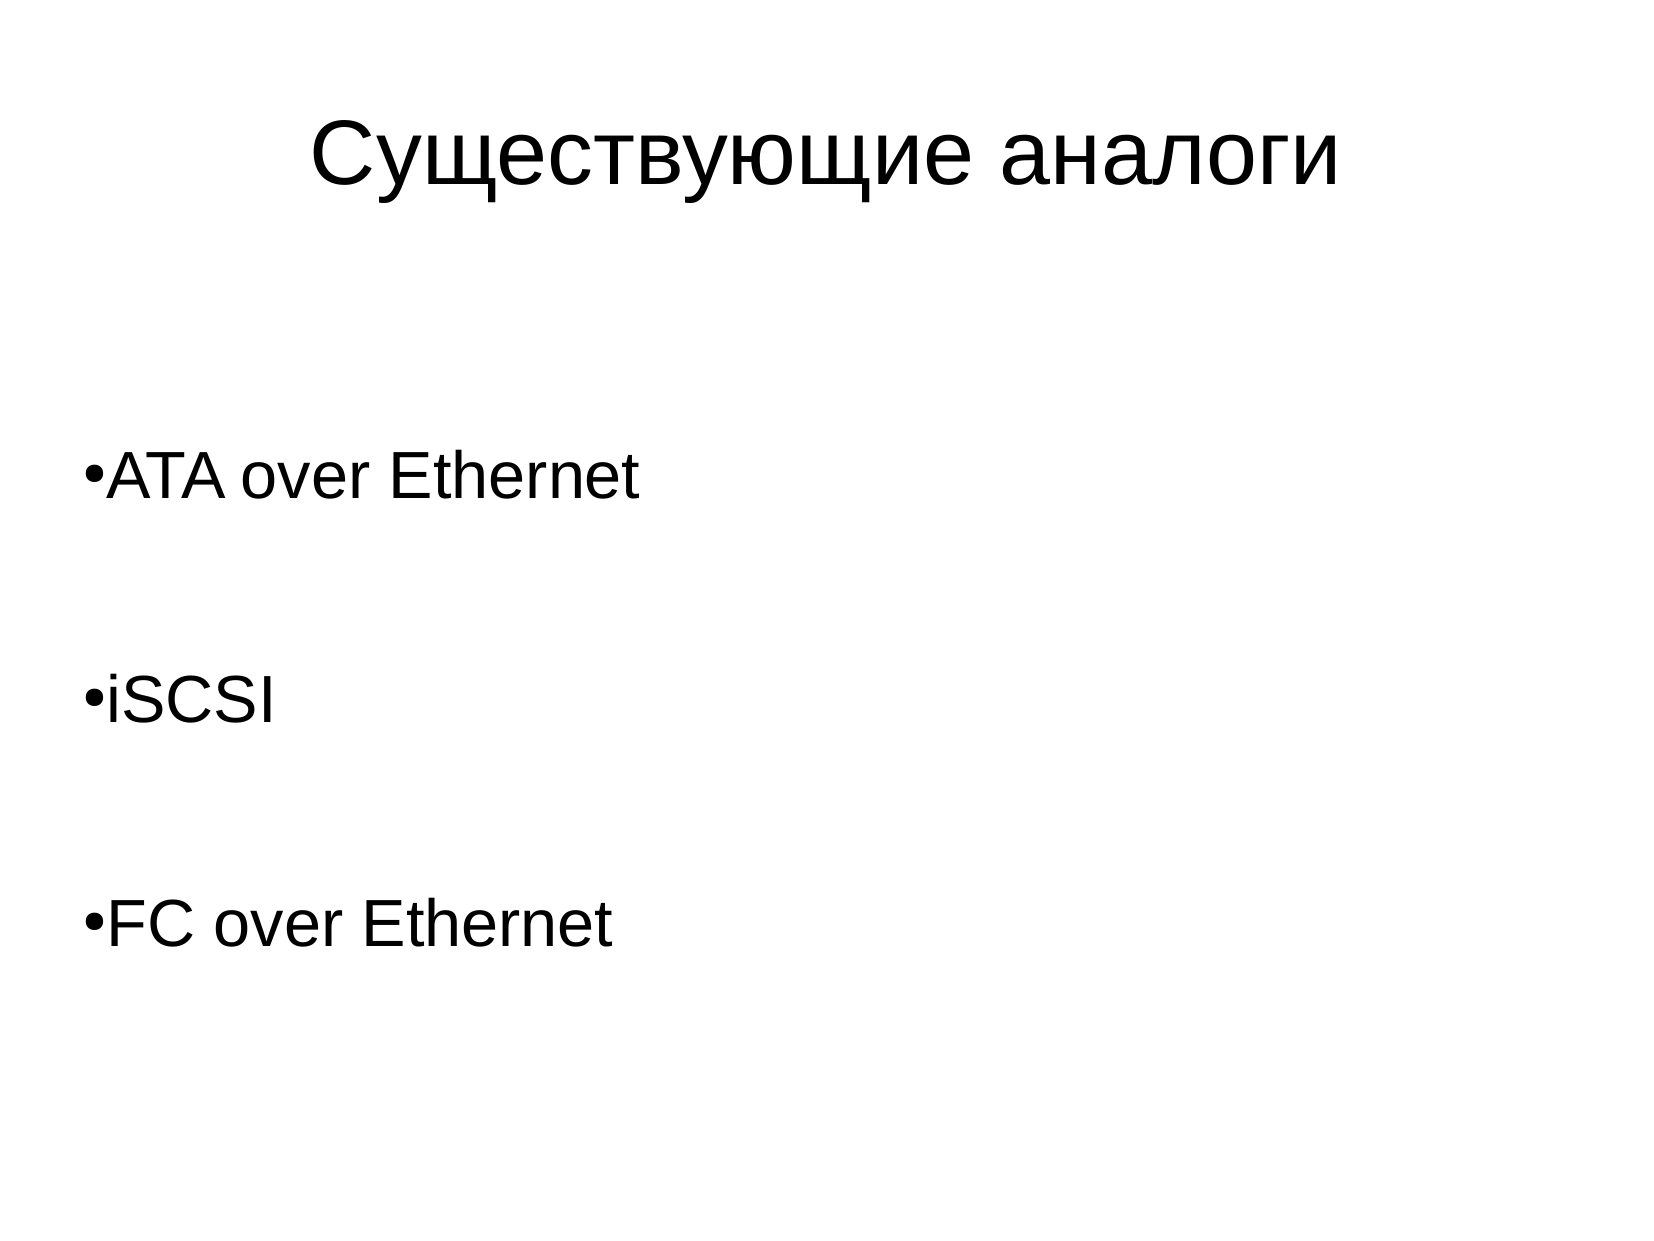

# Существующие аналоги
ATA over Ethernet
iSCSI
FC over Ethernet